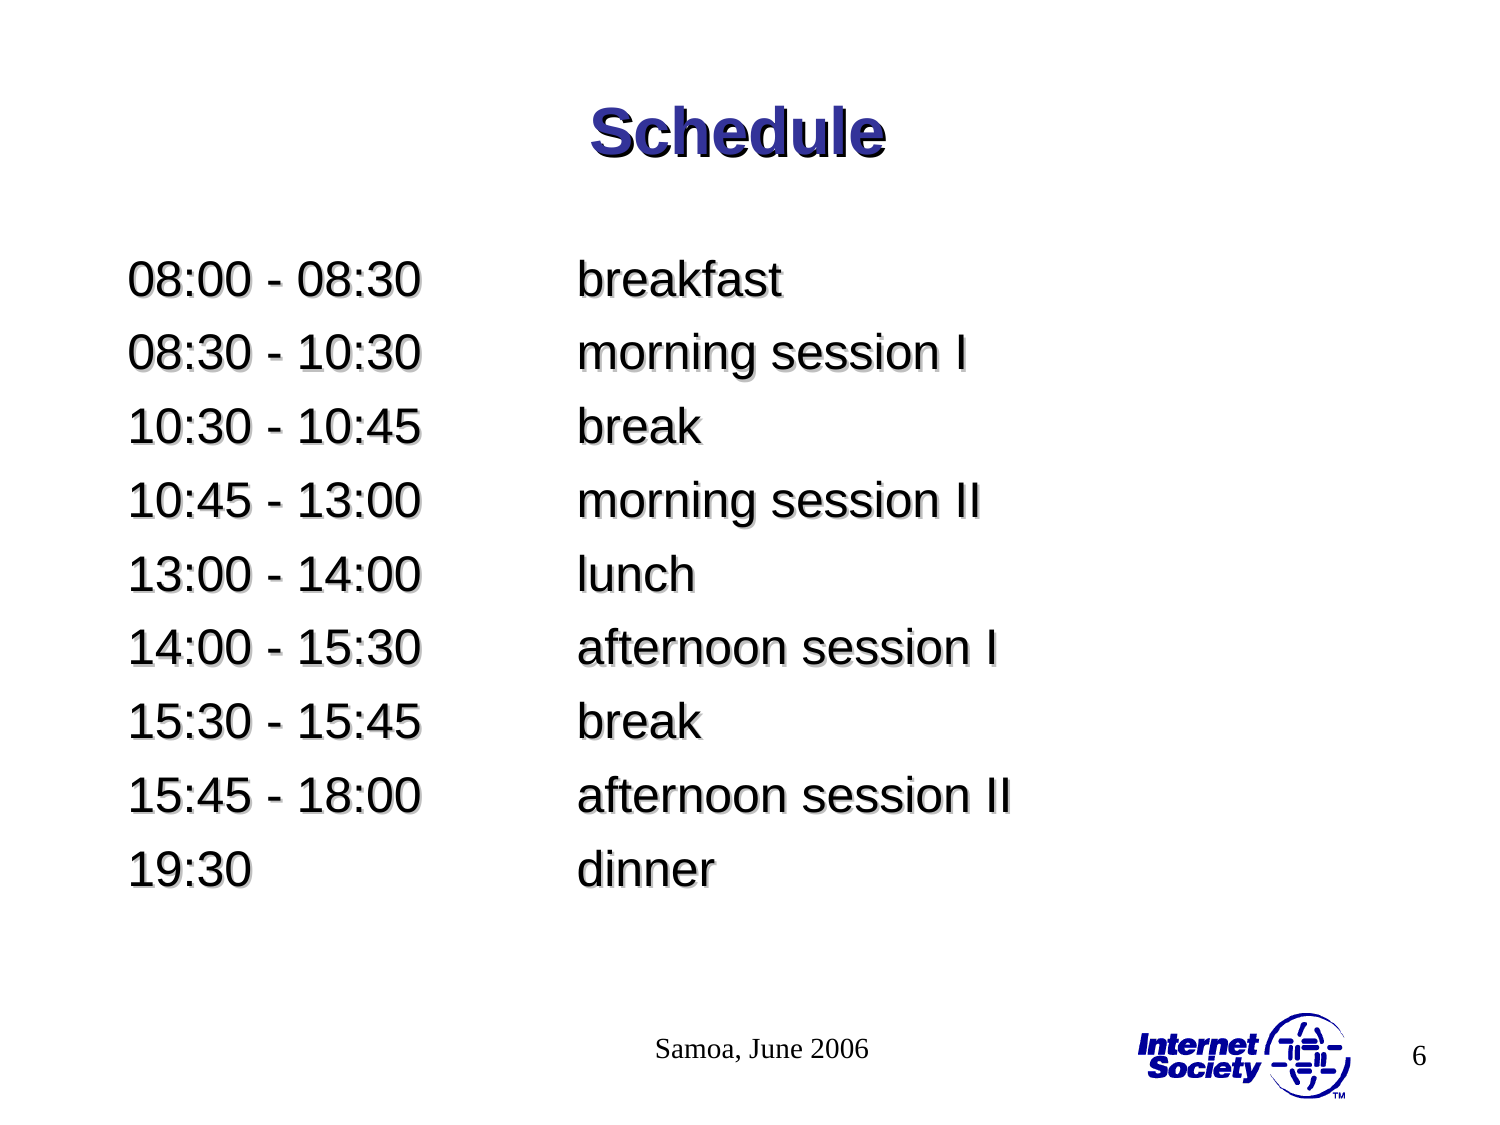

# Schedule
08:00 - 08:30 	breakfast
08:30 - 10:30		morning session I
10:30 - 10:45		break
10:45 - 13:00		morning session II
13:00 - 14:00 	lunch
14:00 - 15:30		afternoon session I
15:30 - 15:45		break
15:45 - 18:00		afternoon session II
19:30 			dinner